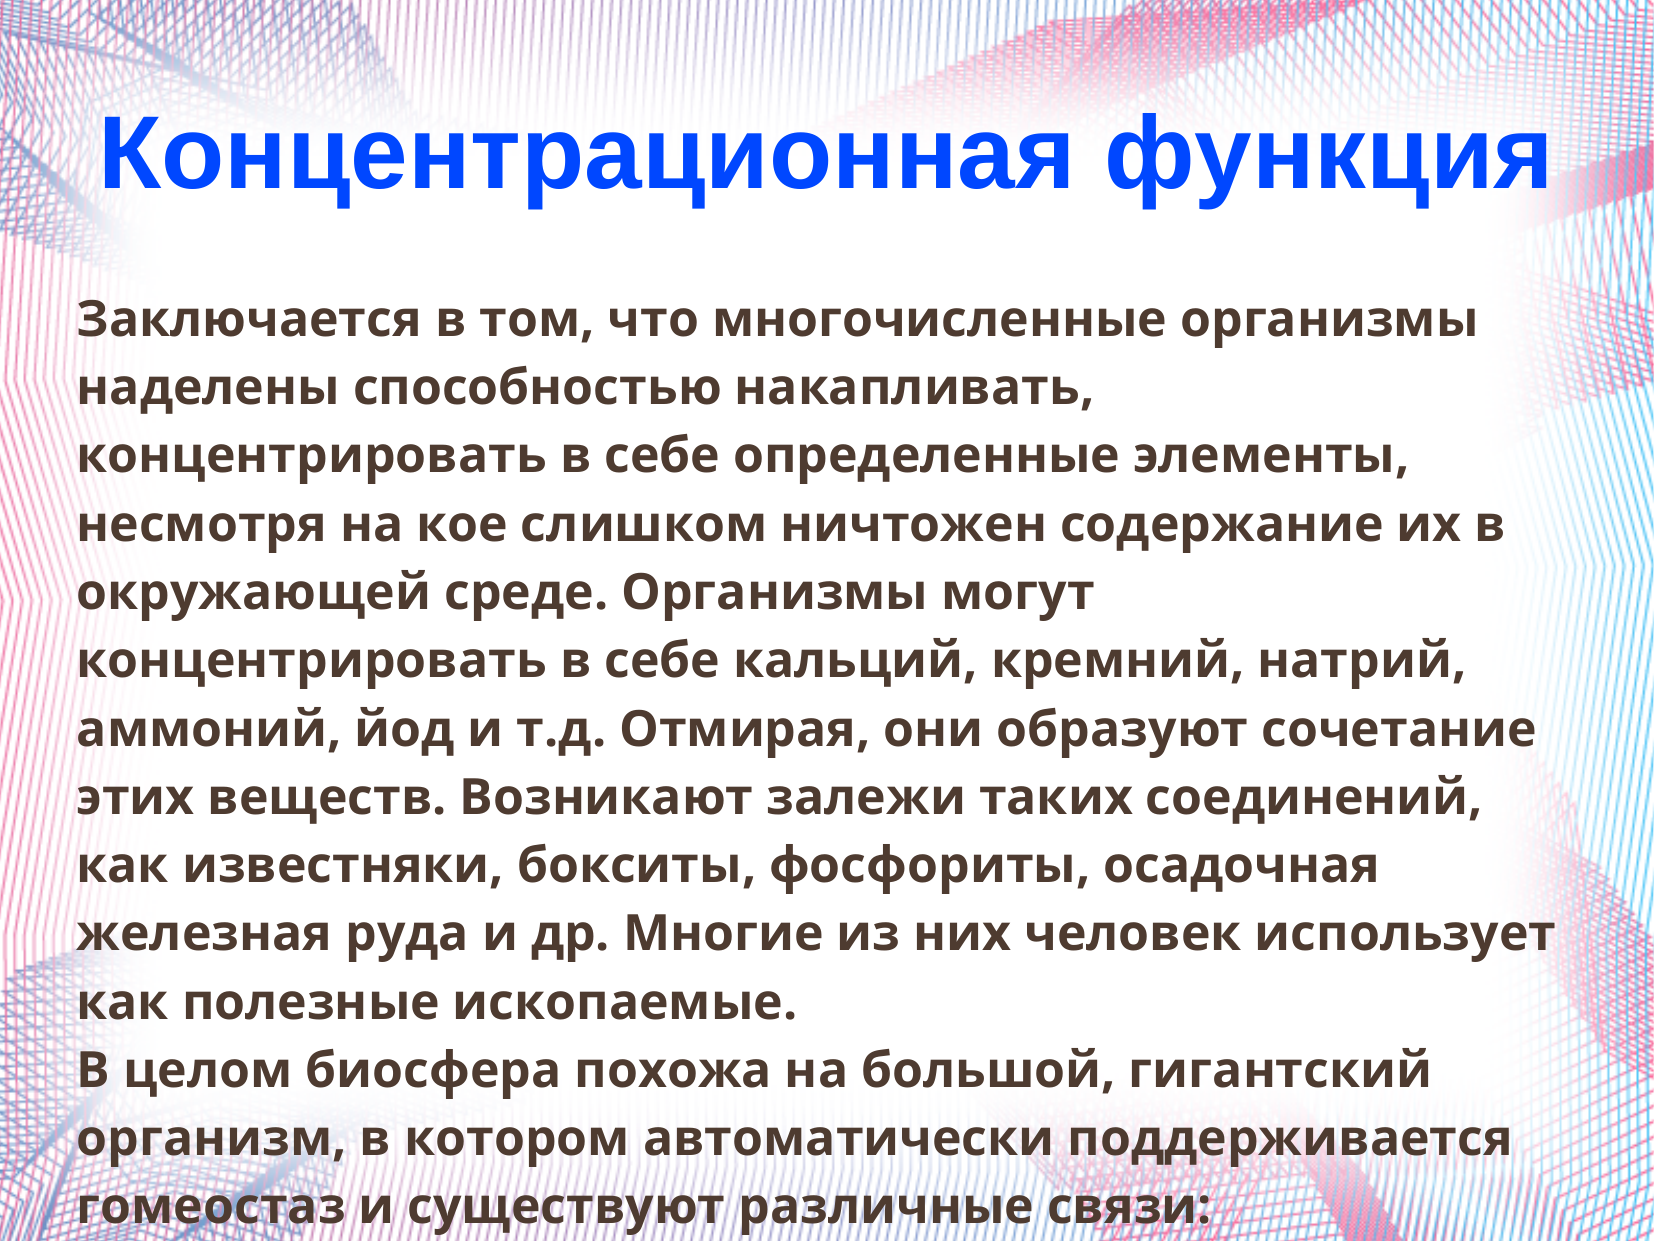

# Концентрационная функция
Заключается в том, что многочисленные организмы наделены способностью накапливать, концентрировать в себе определенные элементы, несмотря на кое слишком ничтожен содержание их в окружающей среде. Организмы могут концентрировать в себе кальций, кремний, натрий, аммоний, йод и т.д. Отмирая, они образуют сочетание этих веществ. Возникают залежи таких соединений, как известняки, бокситы, фосфориты, осадочная железная руда и др. Многие из них человек использует как полезные ископаемые.
В целом биосфера похожа на большой, гигантский организм, в котором автоматически поддерживается гомеостаз и существуют различные связи: энергетические, химические, трофические, информационные.